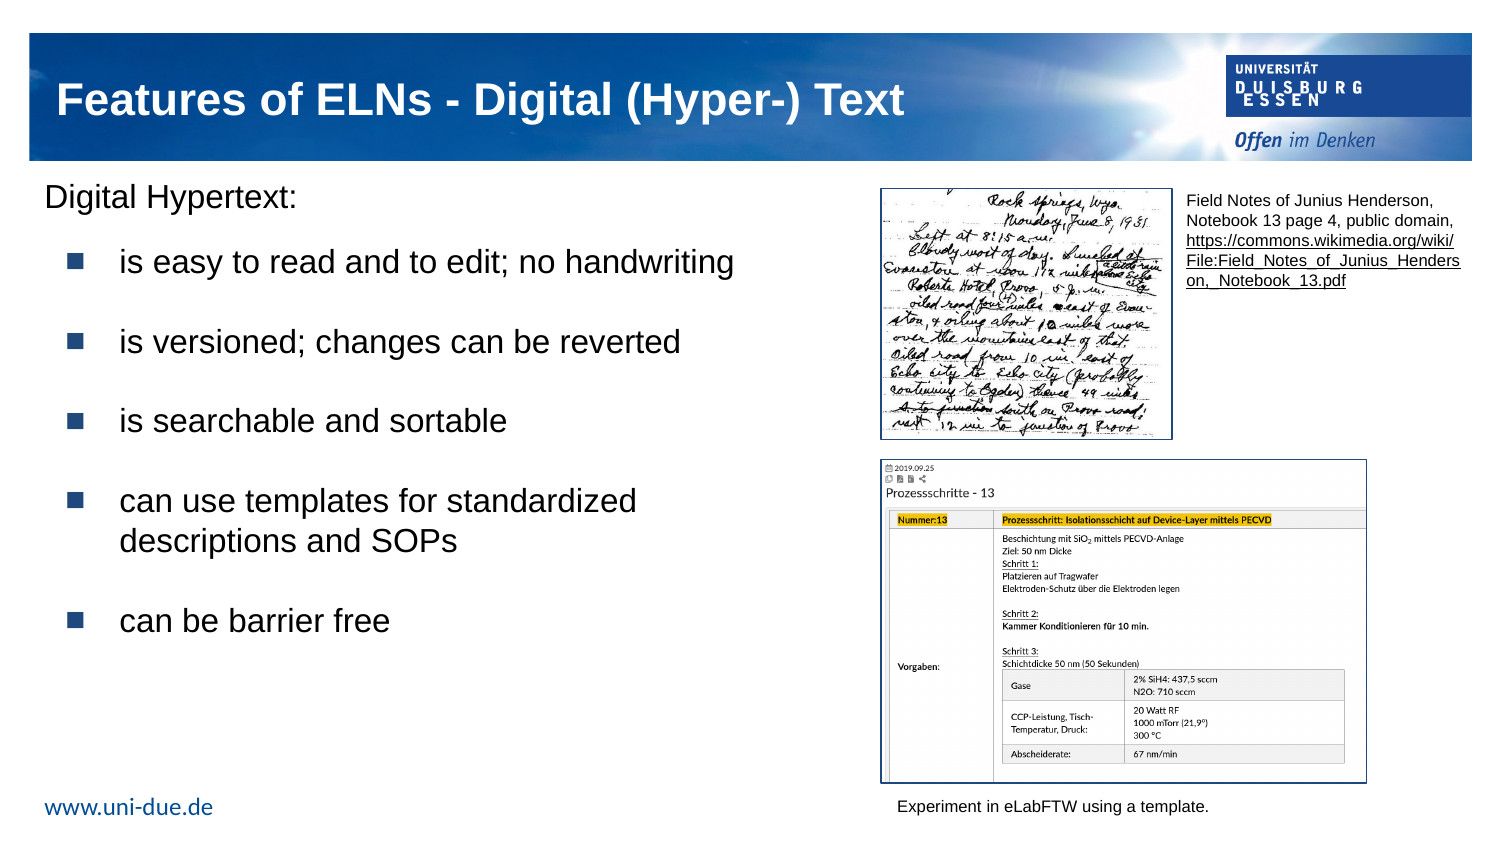

Features of ELNs - Digital (Hyper-) Text
Digital Hypertext:
is easy to read and to edit; no handwriting
is versioned; changes can be reverted
is searchable and sortable
can use templates for standardized descriptions and SOPs
can be barrier free
Field Notes of Junius Henderson,
Notebook 13 page 4, public domain,
https://commons.wikimedia.org/wiki/File:Field_Notes_of_Junius_Henderson,_Notebook_13.pdf
Experiment in eLabFTW using a template.
www.uni-due.de